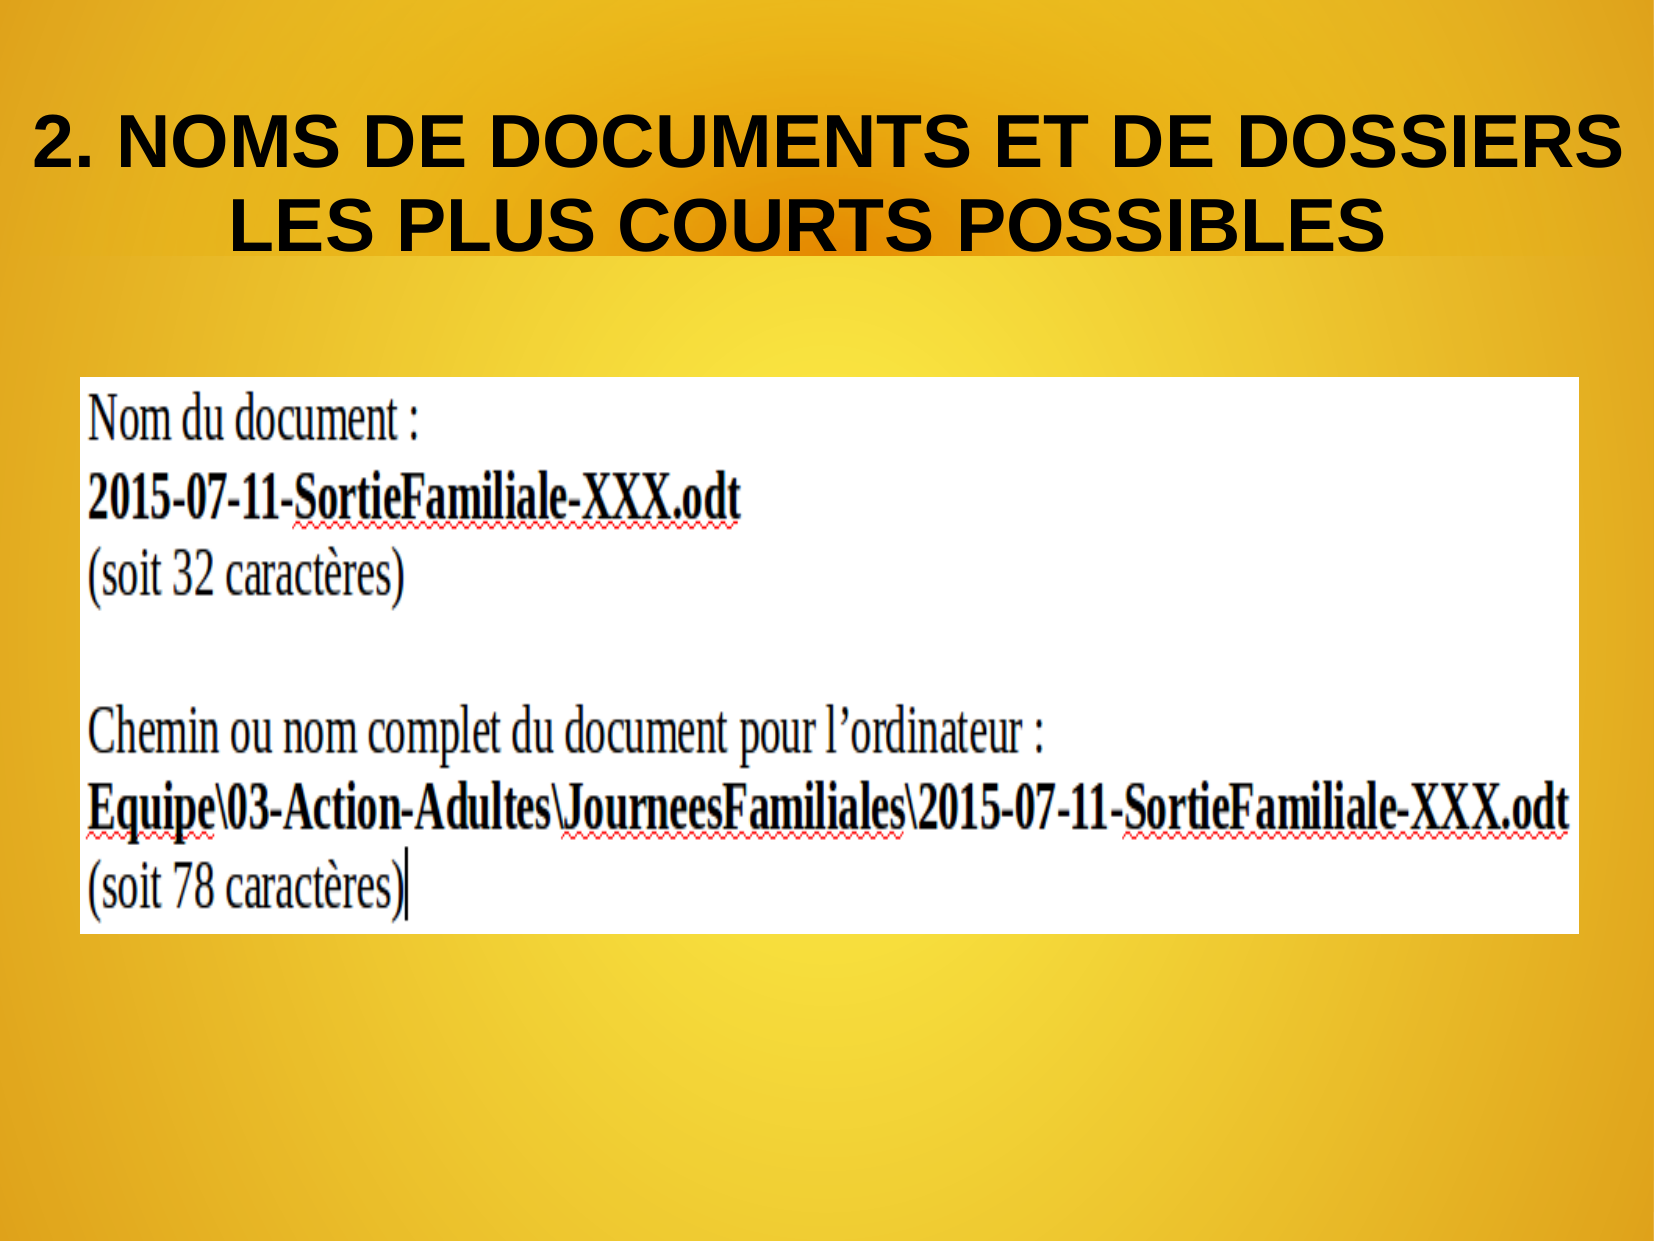

2. NOMS DE DOCUMENTS ET DE DOSSIERS
LES PLUS COURTS POSSIBLES